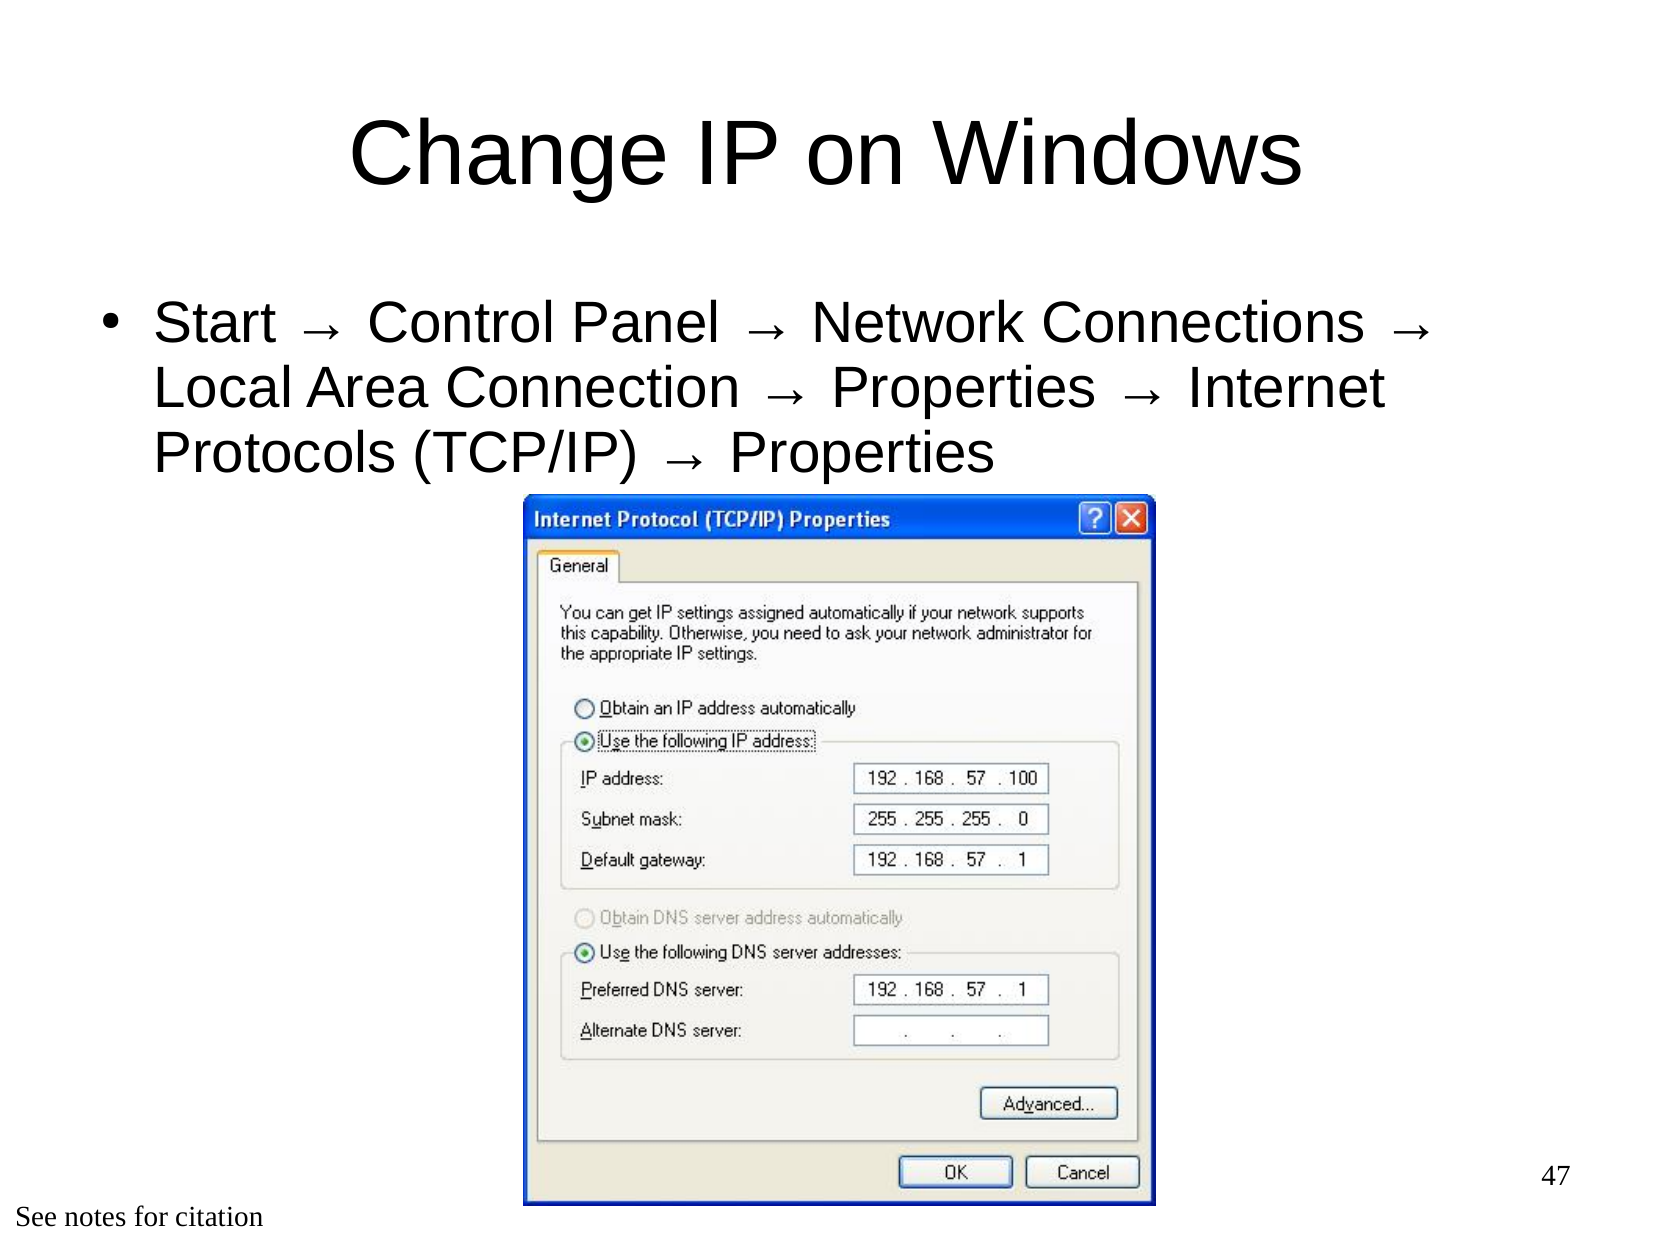

# Change IP on Windows
Start → Control Panel → Network Connections → Local Area Connection → Properties → Internet Protocols (TCP/IP) → Properties
47
See notes for citation